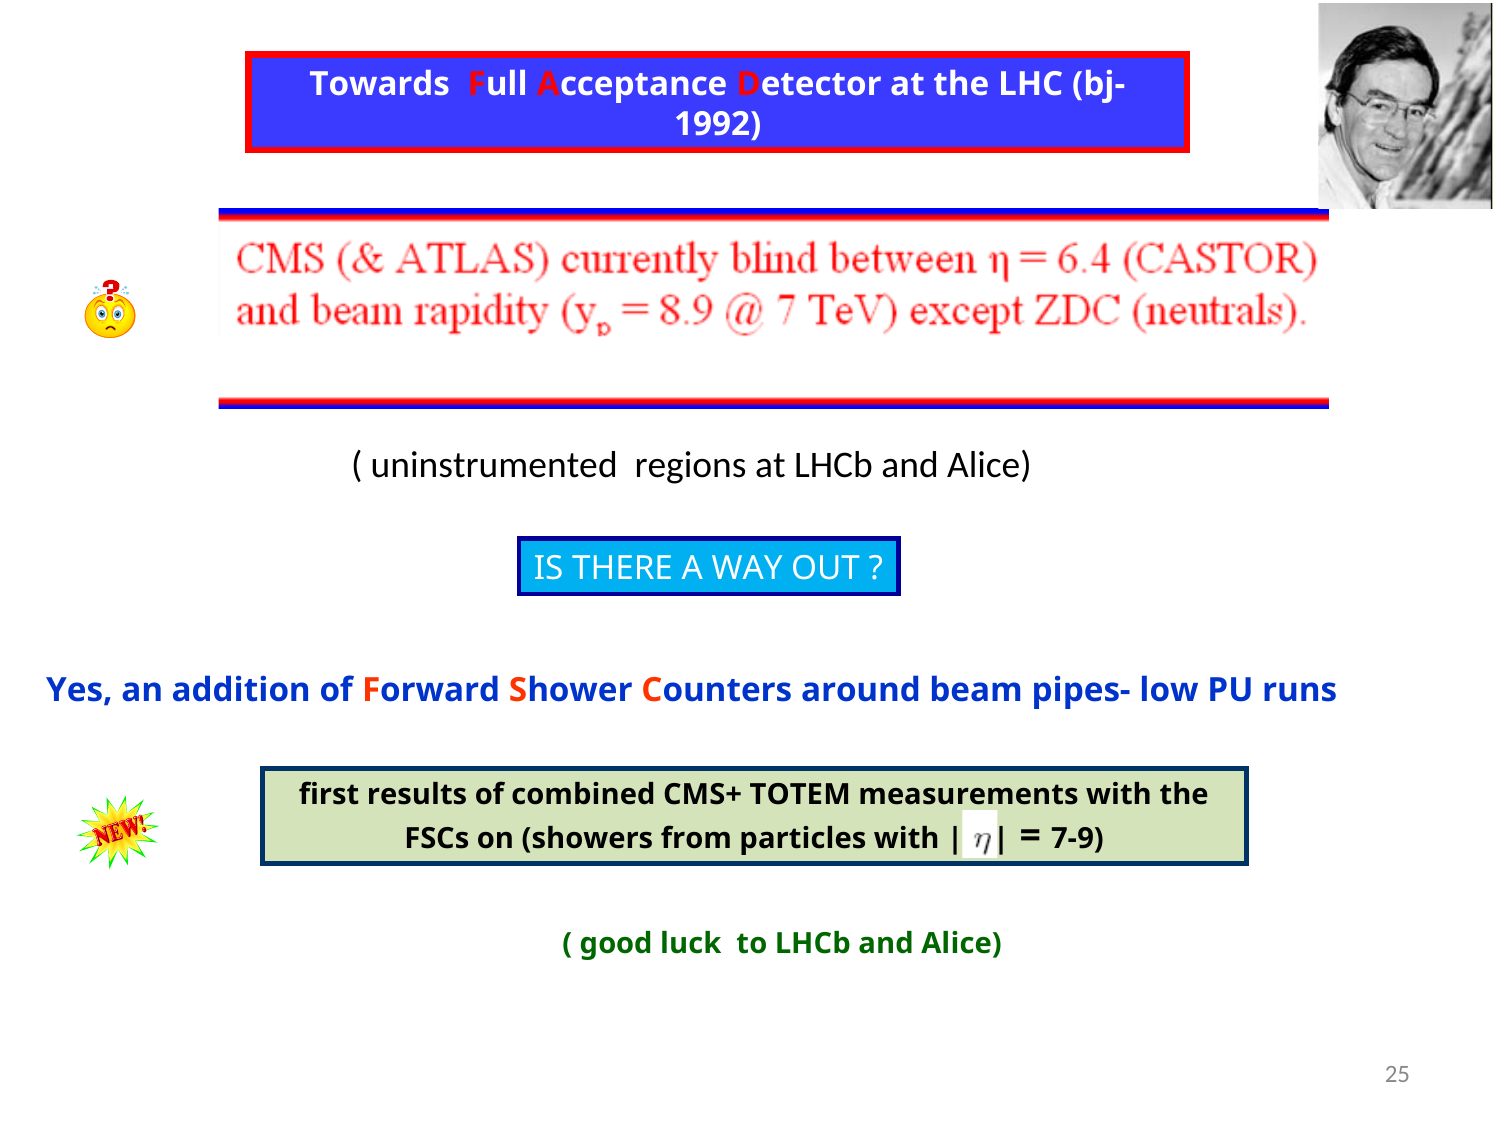

Towards Full Acceptance Detector at the LHC (bj- 1992)
( uninstrumented regions at LHCb and Alice)
IS THERE A WAY OUT ?
Yes, an addition of Forward Shower Counters around beam pipes- low PU runs
first results of combined CMS+ TOTEM measurements with the FSCs on (showers from particles with | | = 7-9)
( good luck to LHCb and Alice)